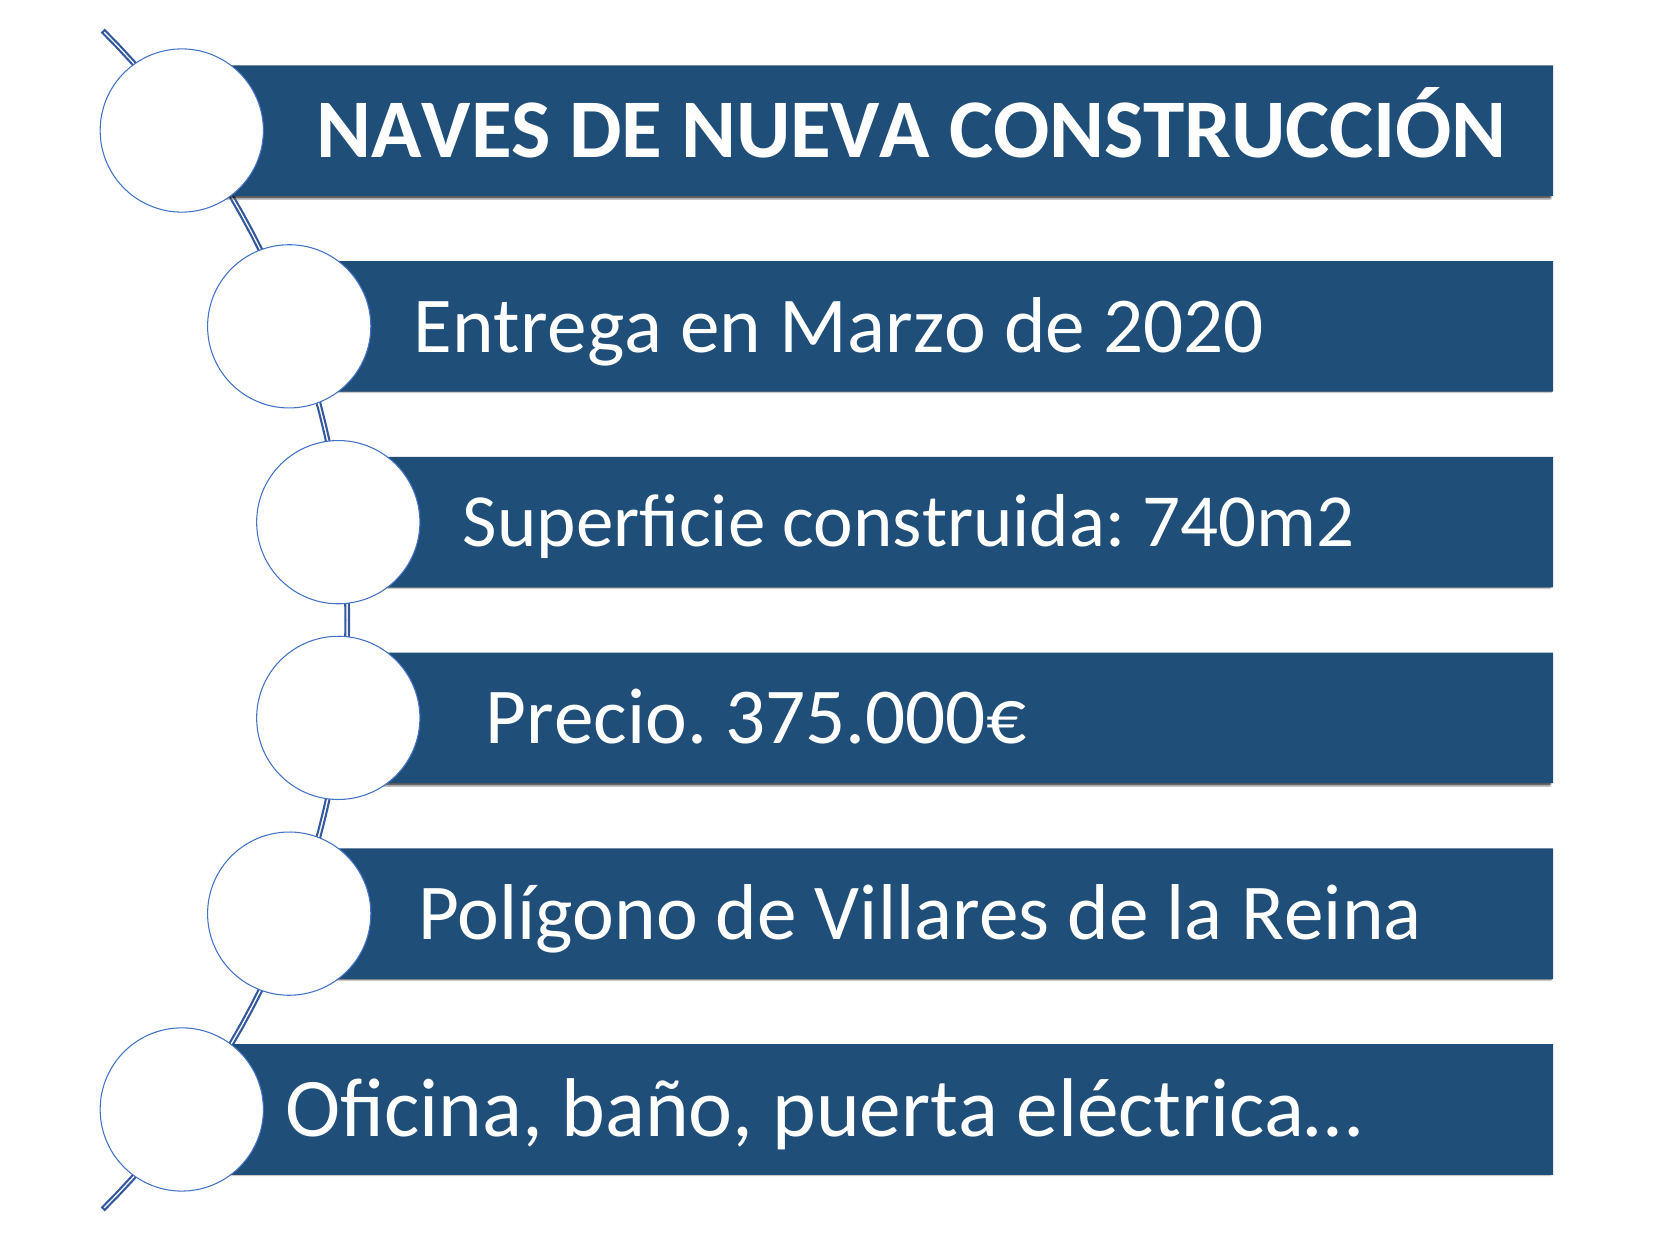

NAVES DE NUEVA CONSTRUCCIÓN
 Entrega en Marzo de 2020
 Superficie construida: 740m2
 Precio. 375.000€
 Polígono de Villares de la Reina
Oficina, baño, puerta eléctrica…